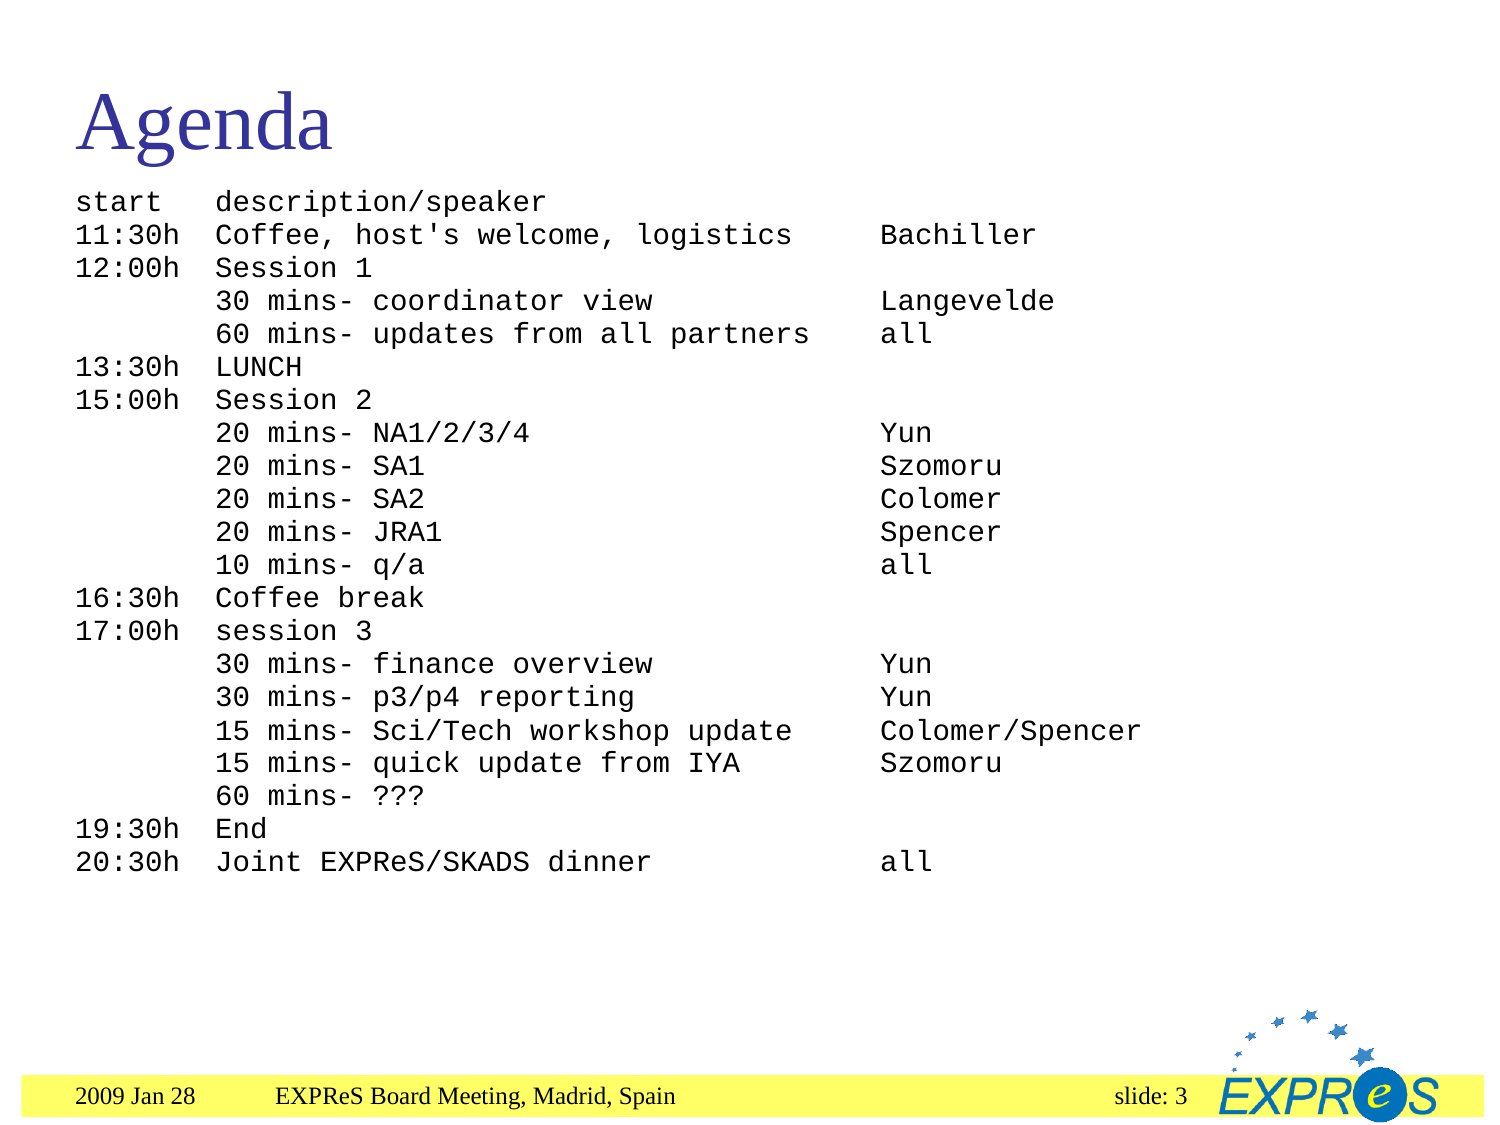

# Agenda
start description/speaker
11:30h Coffee, host's welcome, logistics Bachiller
12:00h Session 1
 30 mins- coordinator view Langevelde
 60 mins- updates from all partners all
13:30h LUNCH
15:00h Session 2
 20 mins- NA1/2/3/4 Yun
 20 mins- SA1 Szomoru
 20 mins- SA2 Colomer
 20 mins- JRA1 Spencer
 10 mins- q/a all
16:30h Coffee break
17:00h session 3
 30 mins- finance overview Yun
 30 mins- p3/p4 reporting Yun
 15 mins- Sci/Tech workshop update Colomer/Spencer
 15 mins- quick update from IYA Szomoru
 60 mins- ???
19:30h End
20:30h Joint EXPReS/SKADS dinner all
2009 Jan 28
EXPReS Board Meeting, Madrid, Spain
3